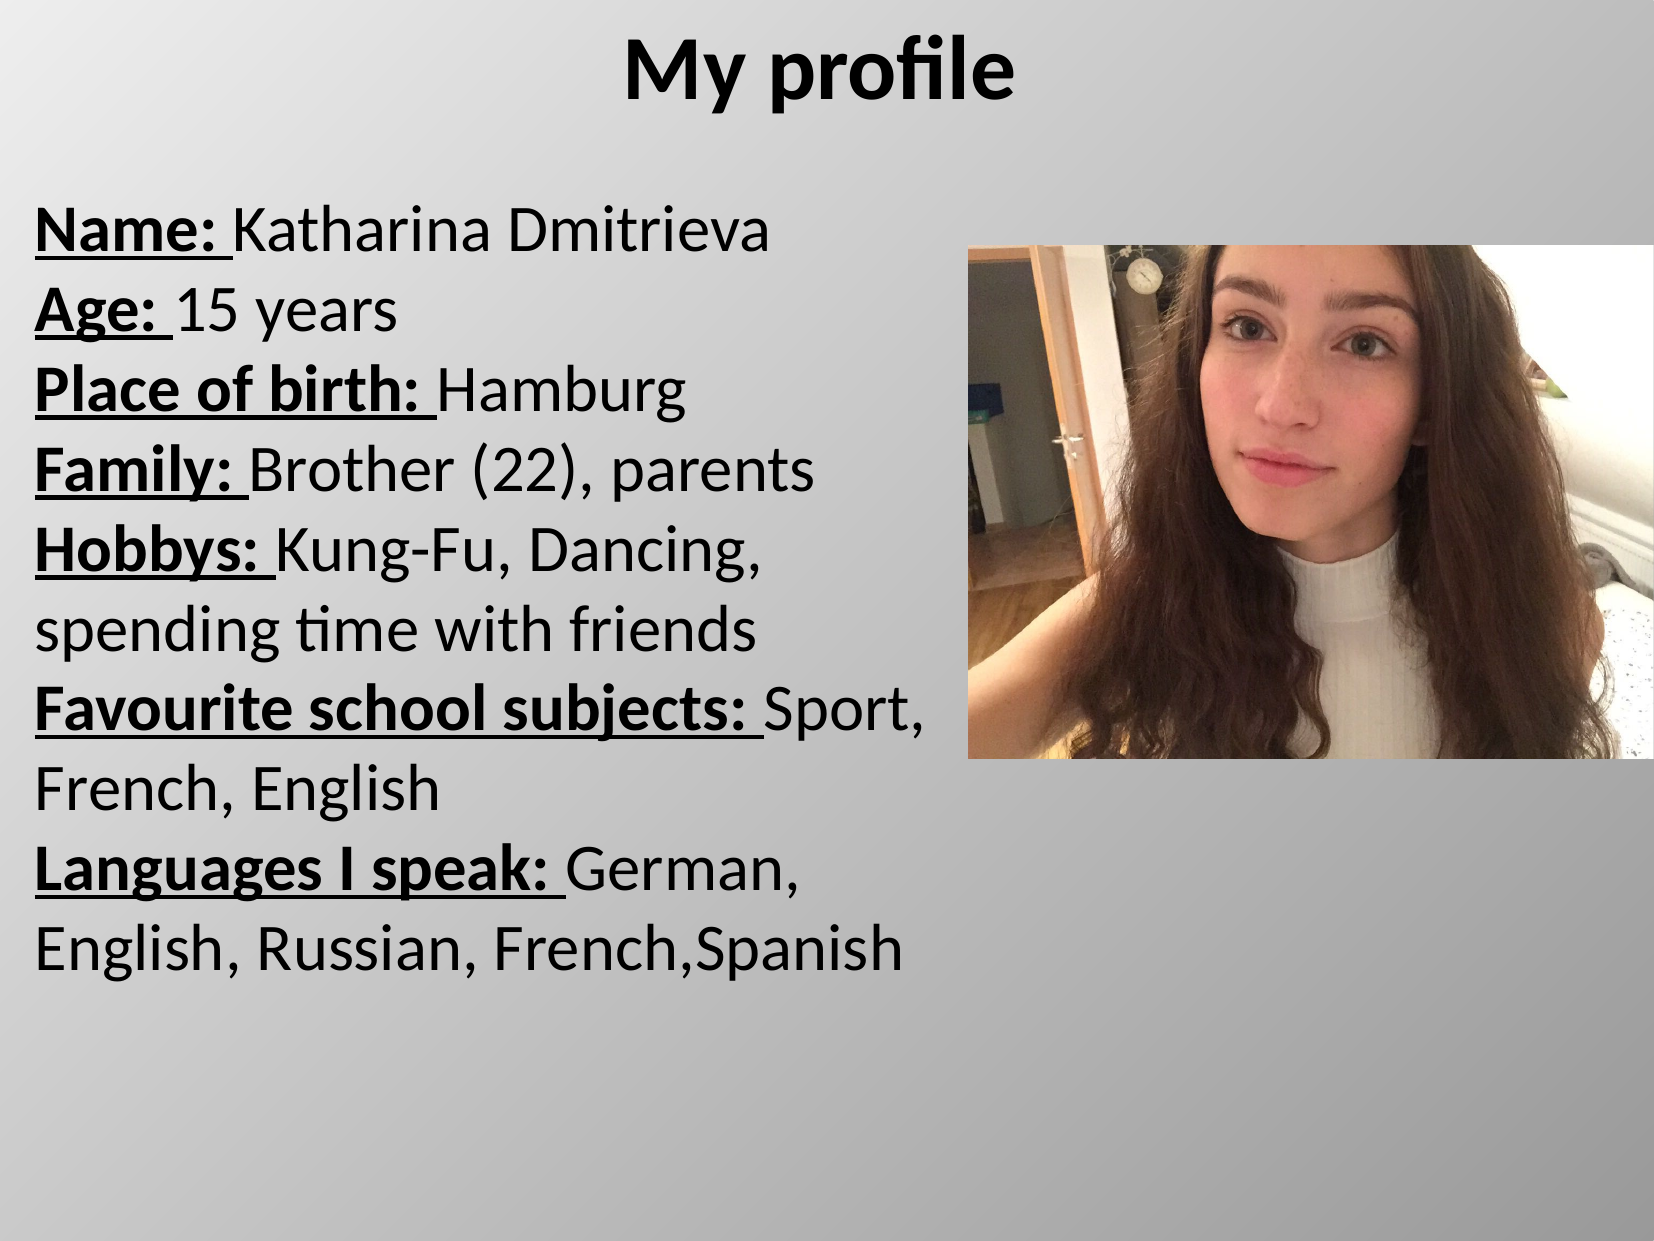

# My profile
Name: Katharina Dmitrieva
Age: 15 years
Place of birth: Hamburg
Family: Brother (22), parents
Hobbys: Kung-Fu, Dancing, spending time with friends
Favourite school subjects: Sport, French, English
Languages I speak: German, English, Russian, French,Spanish